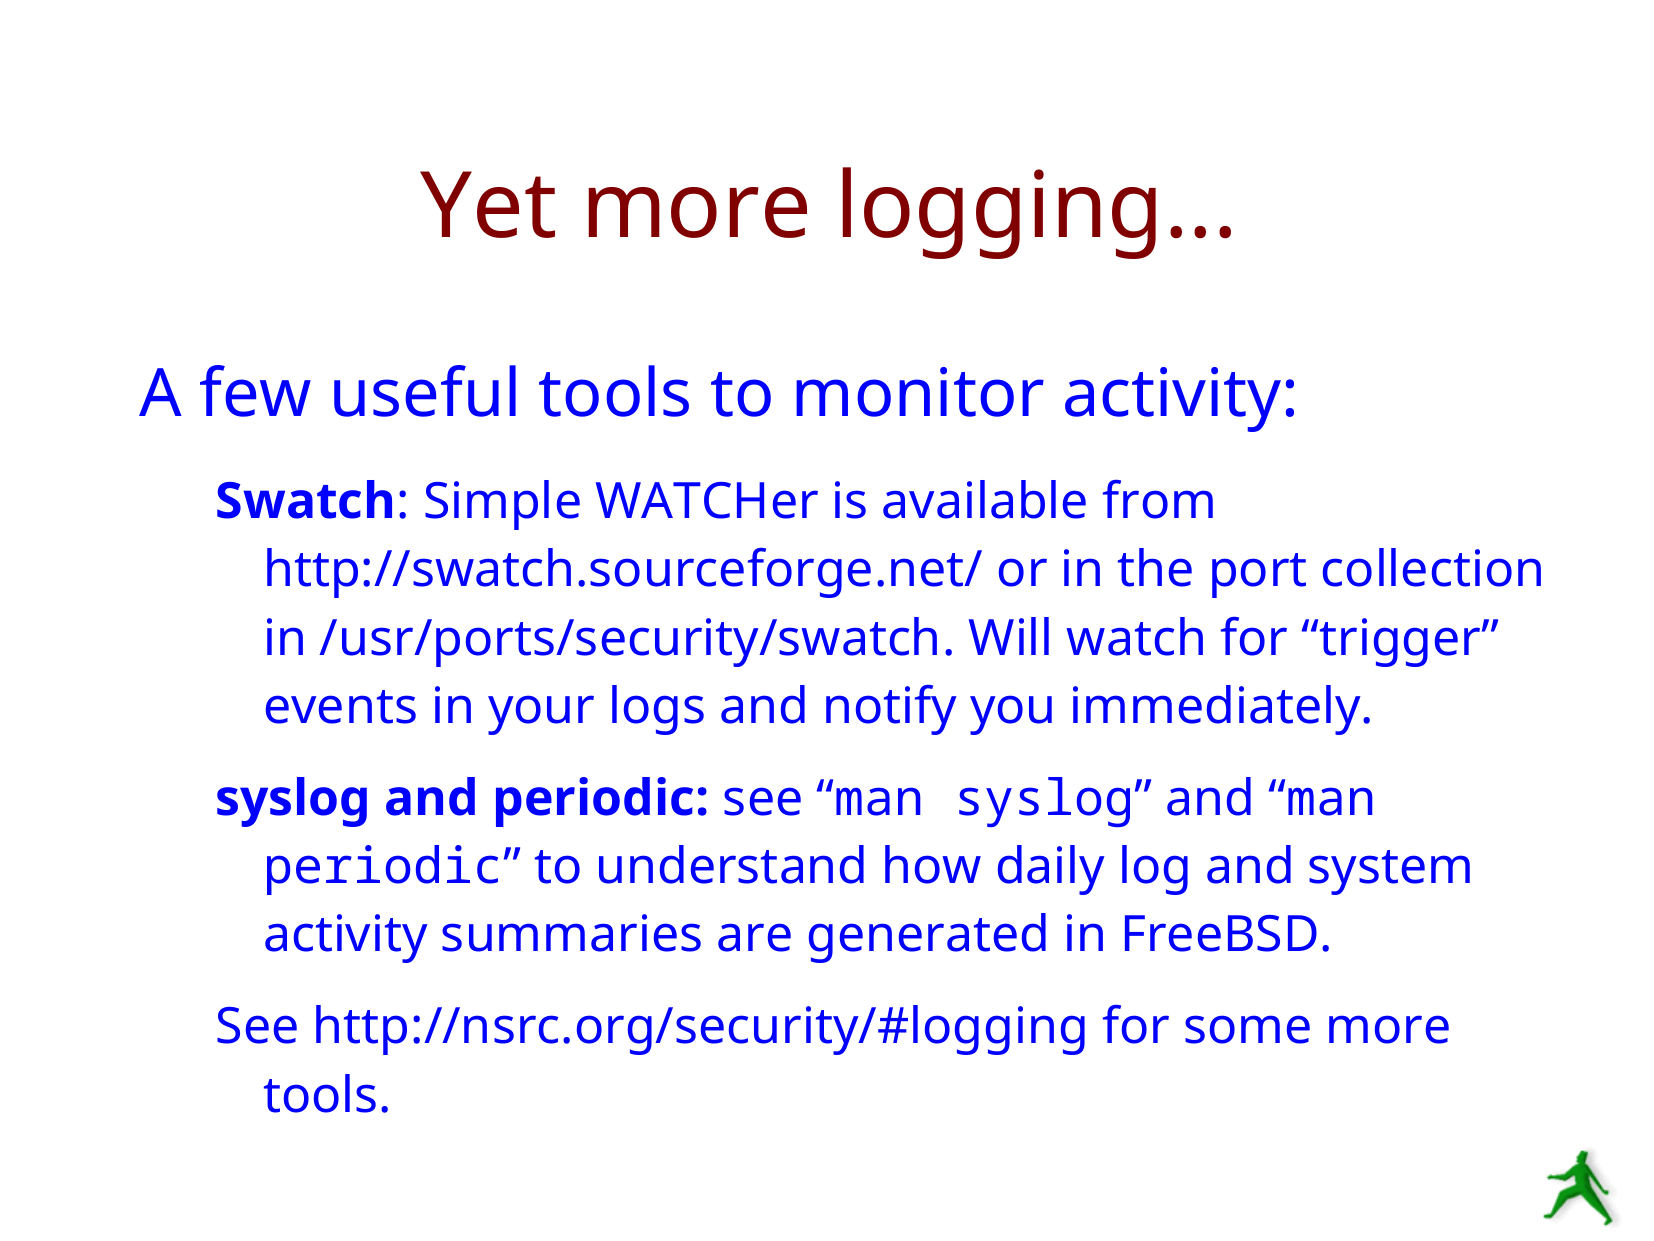

# Yet more logging...
A few useful tools to monitor activity:
Swatch: Simple WATCHer is available from http://swatch.sourceforge.net/ or in the port collection in /usr/ports/security/swatch. Will watch for “trigger” events in your logs and notify you immediately.
syslog and periodic: see “man syslog” and “man periodic” to understand how daily log and system activity summaries are generated in FreeBSD.
See http://nsrc.org/security/#logging for some more tools.